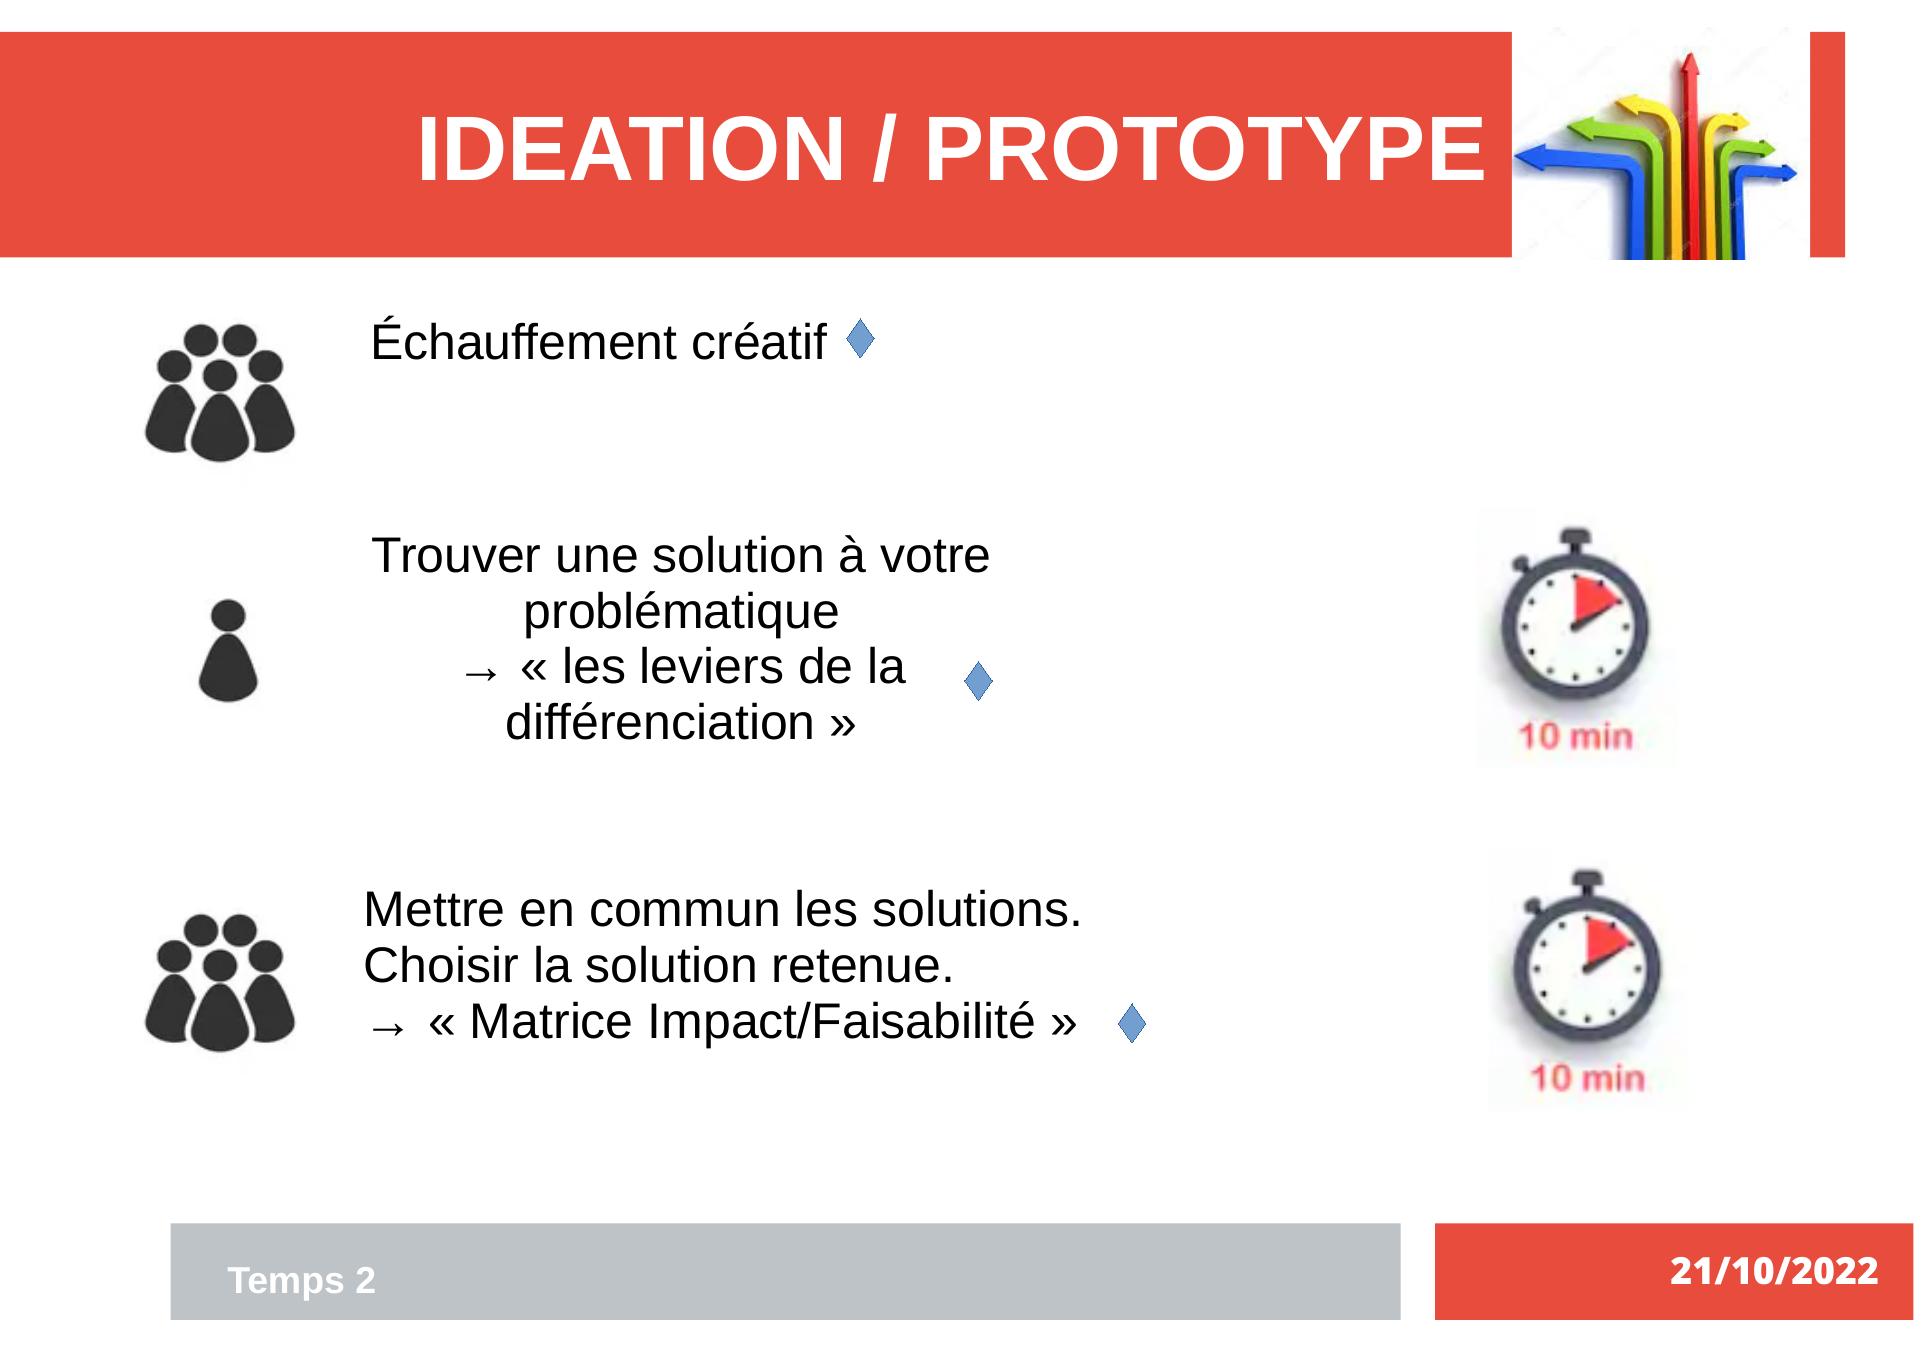

IDEATION / PROTOTYPE
Échauffement créatif
Trouver une solution à votre problématique
→ « les leviers de la différenciation »
Mettre en commun les solutions.
Choisir la solution retenue.
→ « Matrice Impact/Faisabilité »
21/10/2022
Temps 2